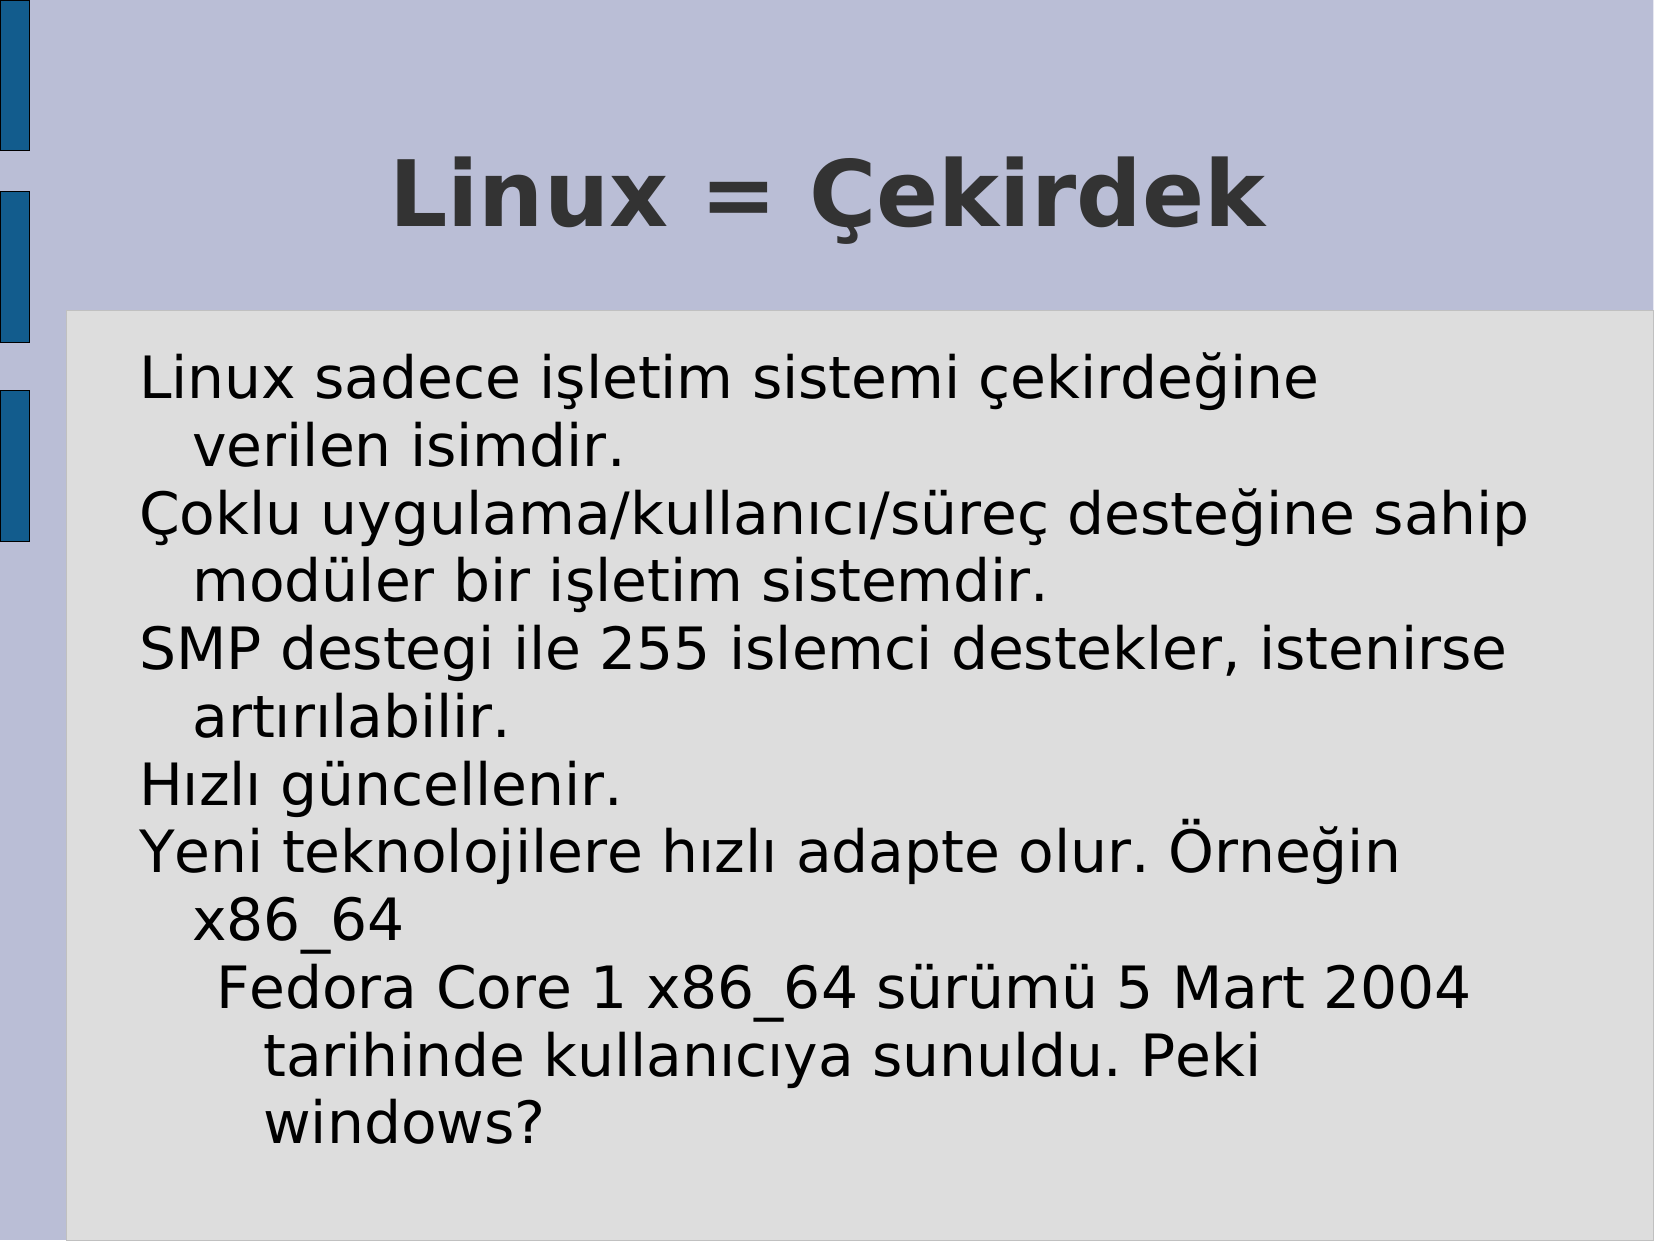

# Linux = Çekirdek
Linux sadece işletim sistemi çekirdeğine verilen isimdir.
Çoklu uygulama/kullanıcı/süreç desteğine sahip modüler bir işletim sistemdir.
SMP destegi ile 255 islemci destekler, istenirse artırılabilir.
Hızlı güncellenir.
Yeni teknolojilere hızlı adapte olur. Örneğin x86_64
Fedora Core 1 x86_64 sürümü 5 Mart 2004 tarihinde kullanıcıya sunuldu. Peki windows?